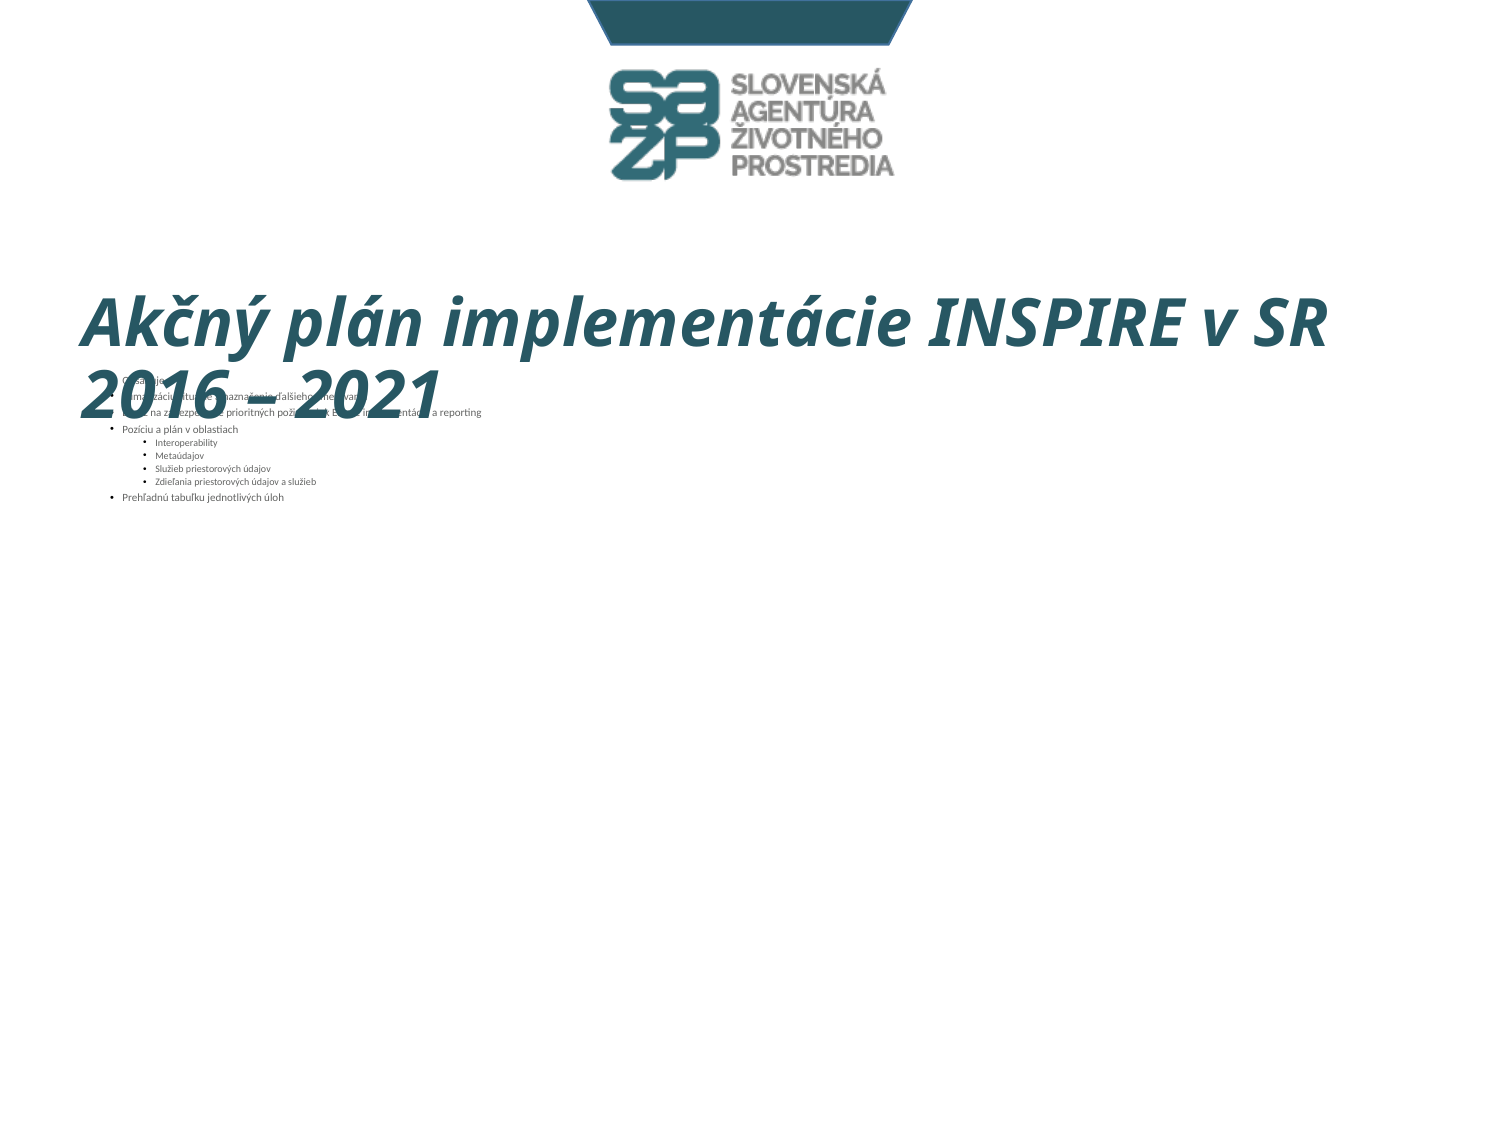

Akčný plán implementácie INSPIRE v SR 2016 – 2021
# Obsahuje
Sumarizáciu situácie a naznačenie ďalšieho smerovania
Dôraz na zabezpečenie prioritných požiadaviek EK pre implementáciu a reporting
Pozíciu a plán v oblastiach
Interoperability
Metaúdajov
Služieb priestorových údajov
Zdieľania priestorových údajov a služieb
Prehľadnú tabuľku jednotlivých úloh